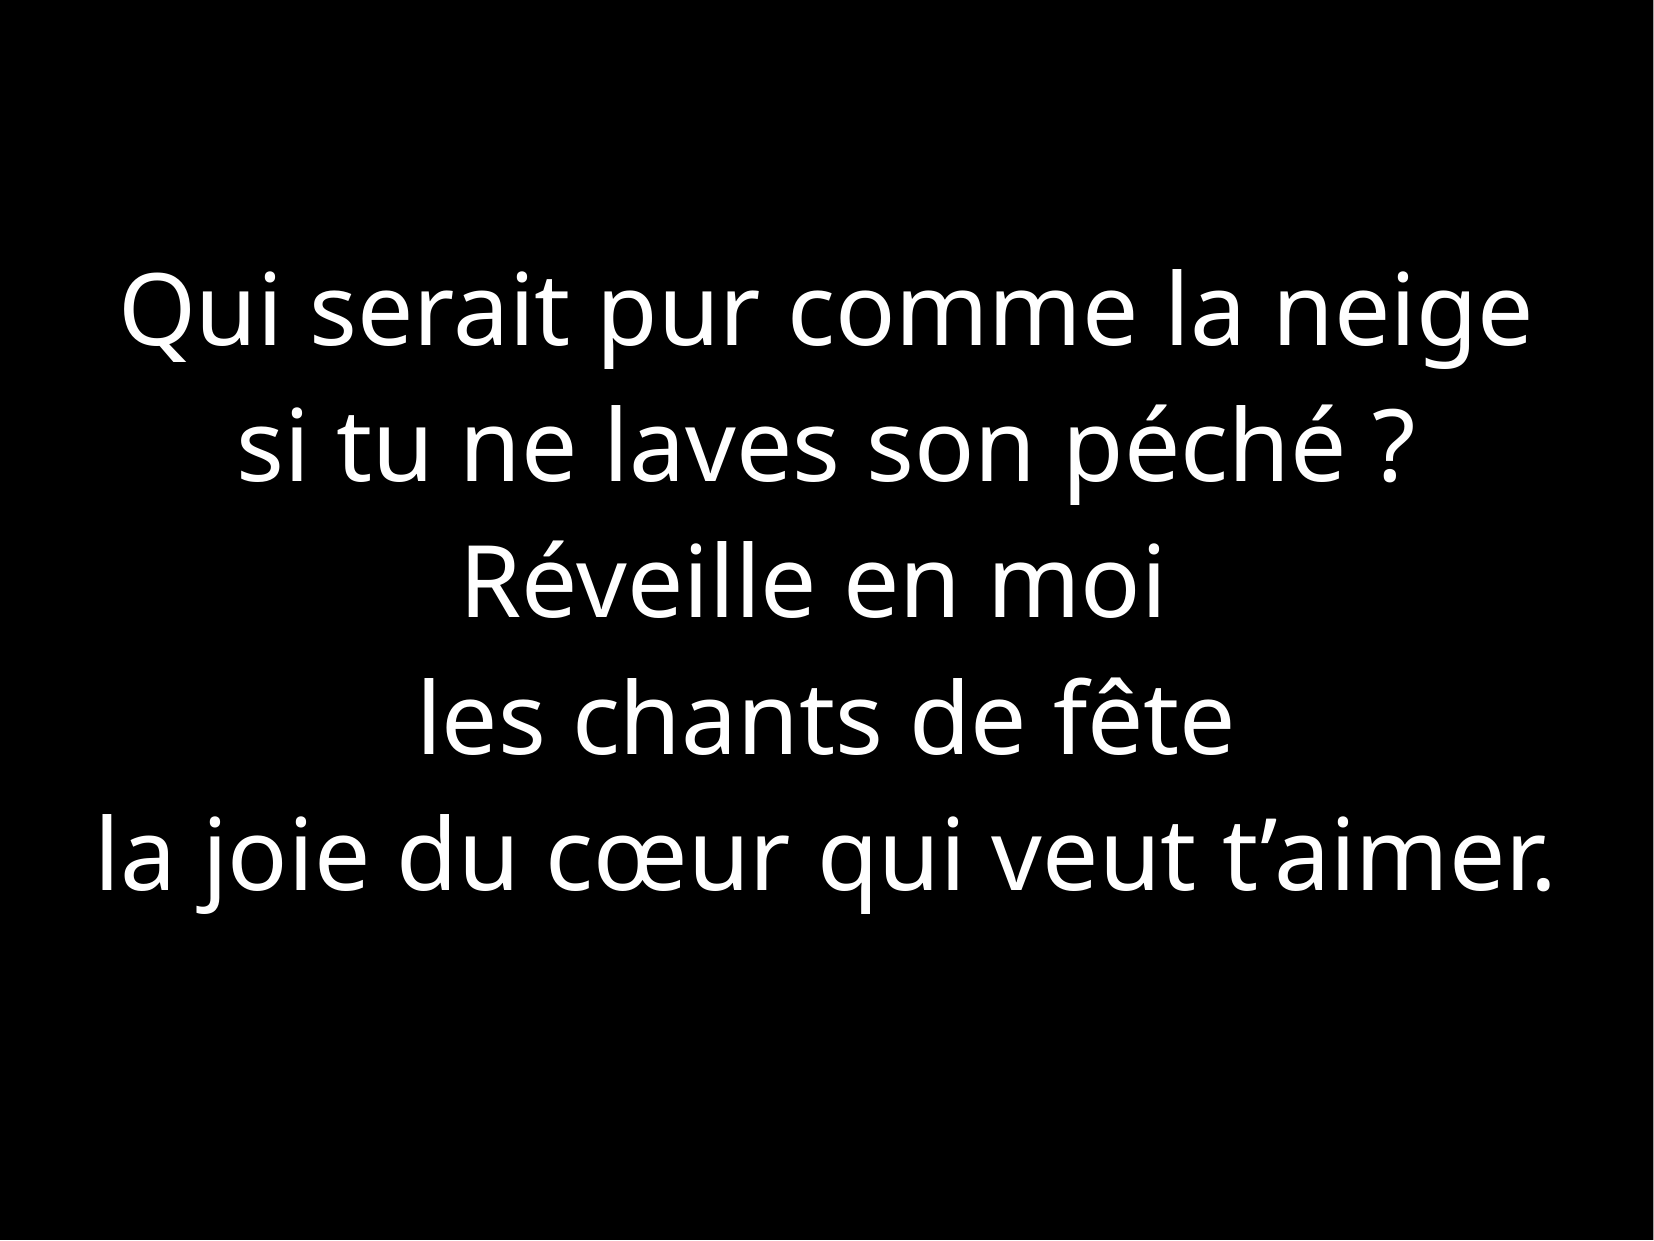

# Qui serait pur comme la neige
si tu ne laves son péché ?
Réveille en moi
les chants de fête
la joie du cœur qui veut t’aimer.